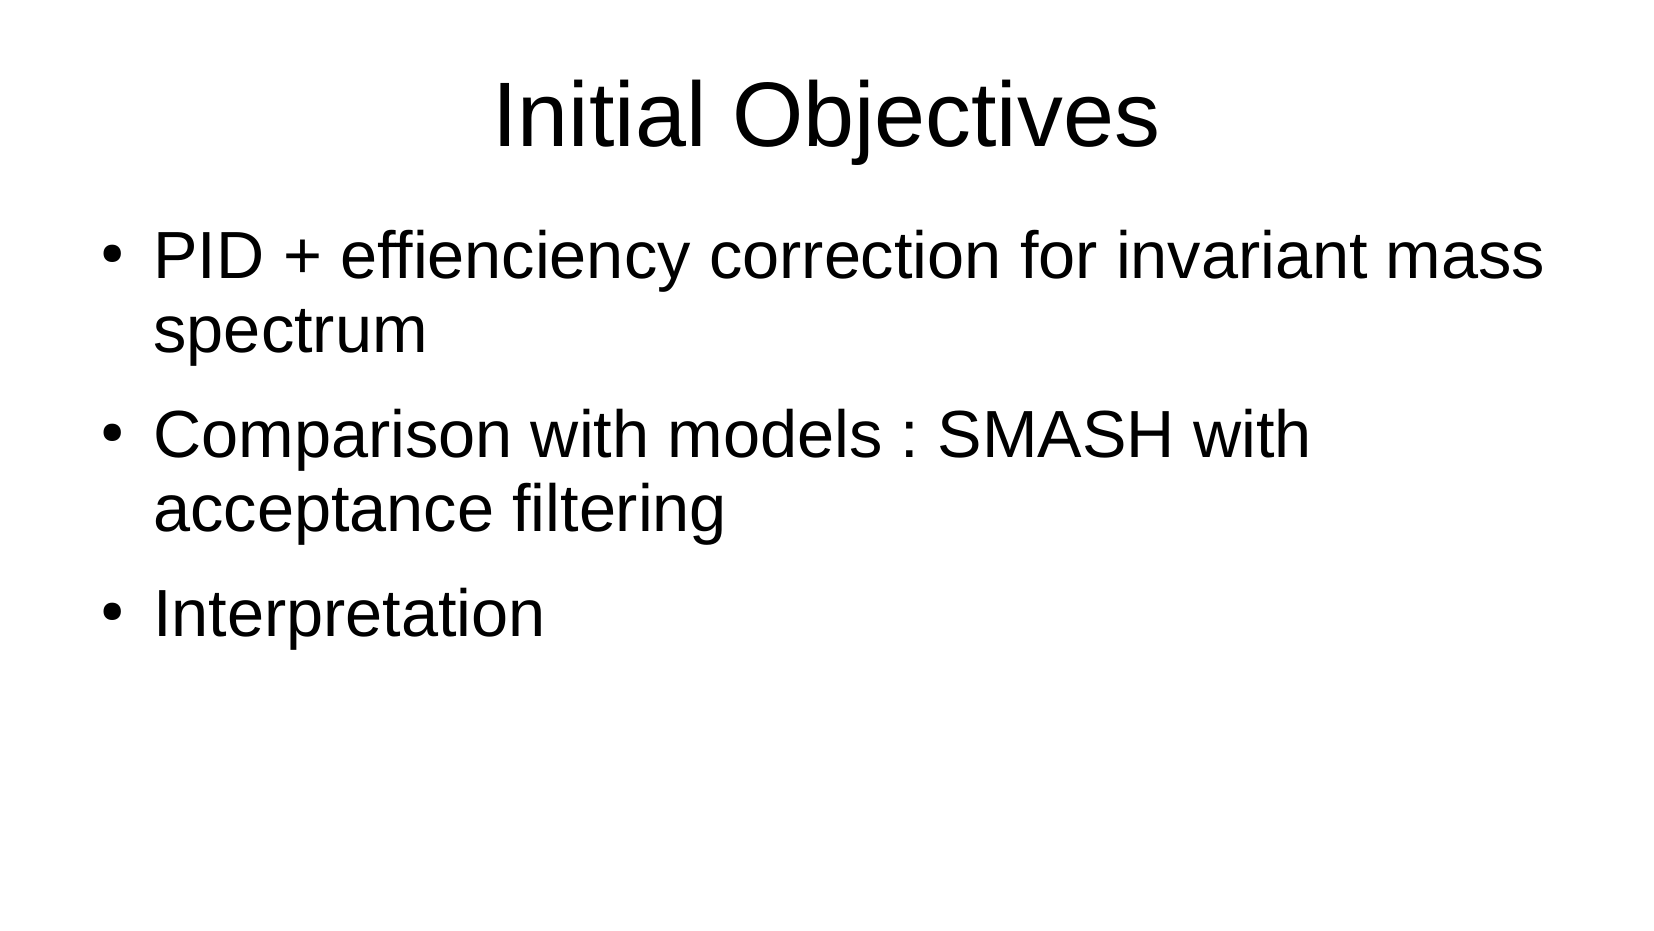

# Initial Objectives
PID + effienciency correction for invariant mass spectrum
Comparison with models : SMASH with acceptance filtering
Interpretation